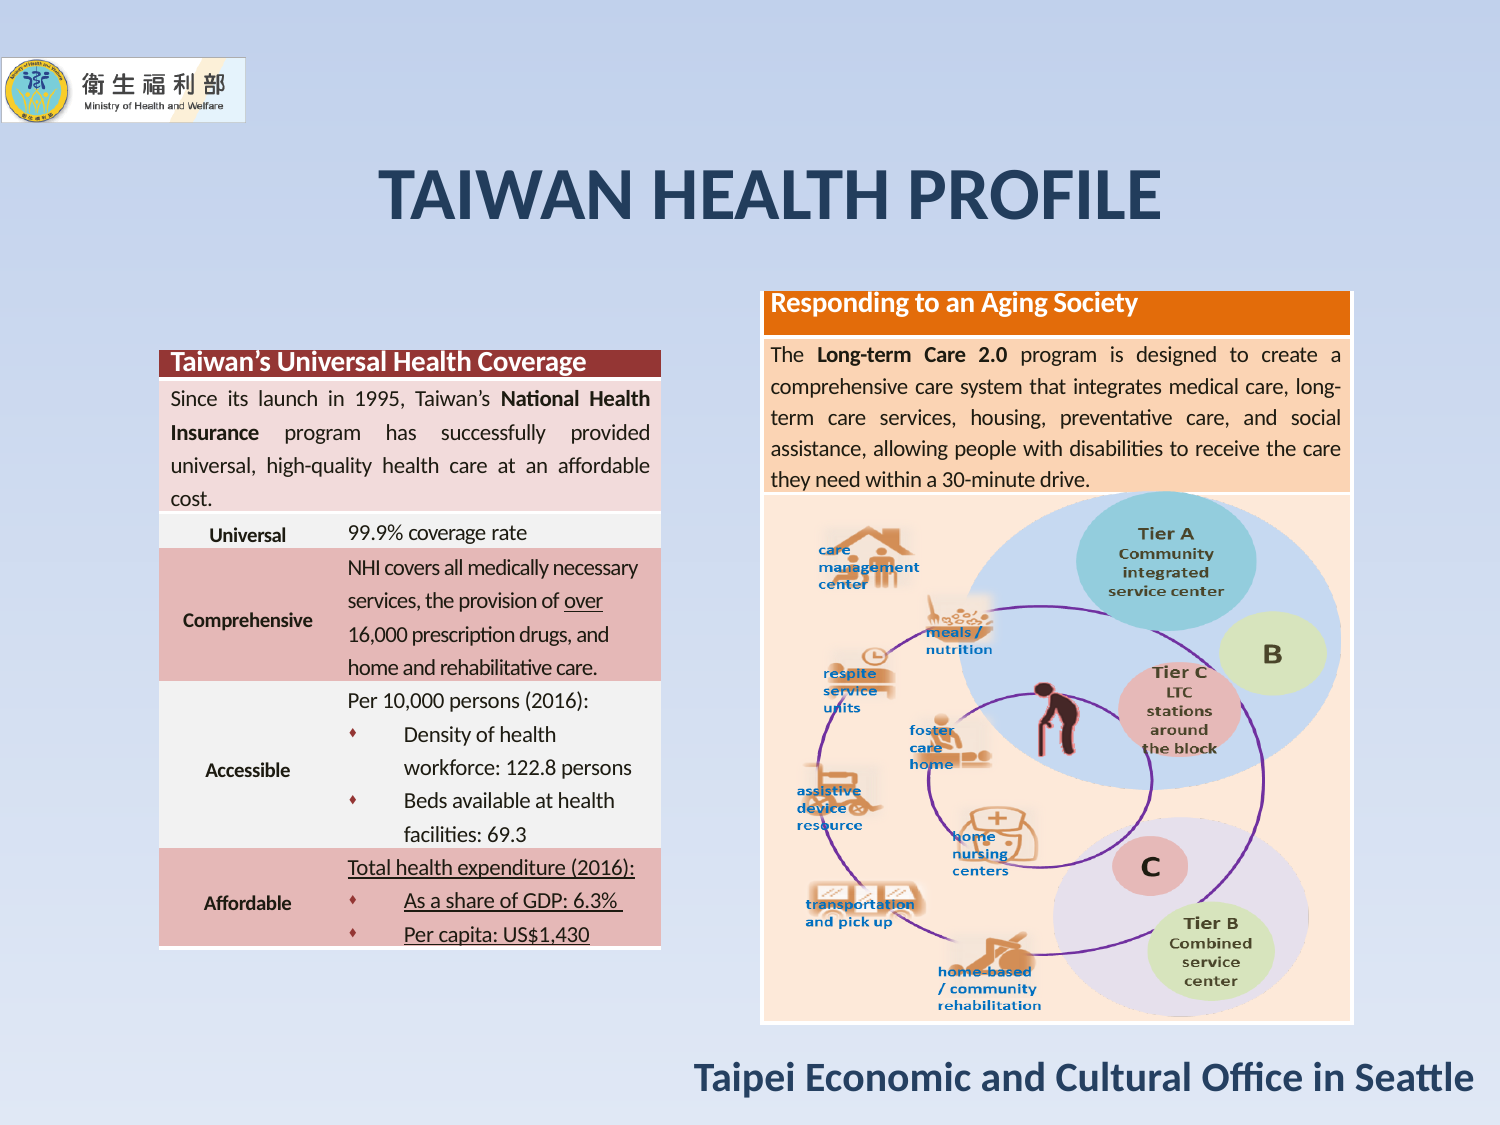

| Responding to an Aging Society |
| --- |
| The Long-term Care 2.0 program is designed to create a comprehensive care system that integrates medical care, long-term care services, housing, preventative care, and social assistance, allowing people with disabilities to receive the care they need within a 30-minute drive. |
| |
| Taiwan’s Universal Health Coverage | |
| --- | --- |
| Since its launch in 1995, Taiwan’s National Health Insurance program has successfully provided universal, high-quality health care at an affordable cost. | |
| Universal | 99.9% coverage rate |
| Comprehensive | NHI covers all medically necessary services, the provision of over 16,000 prescription drugs, and home and rehabilitative care. |
| Accessible | Per 10,000 persons (2016): Density of health workforce: 122.8 persons Beds available at health facilities: 69.3 |
| Affordable | Total health expenditure (2016): As a share of GDP: 6.3% Per capita: US$1,430 |